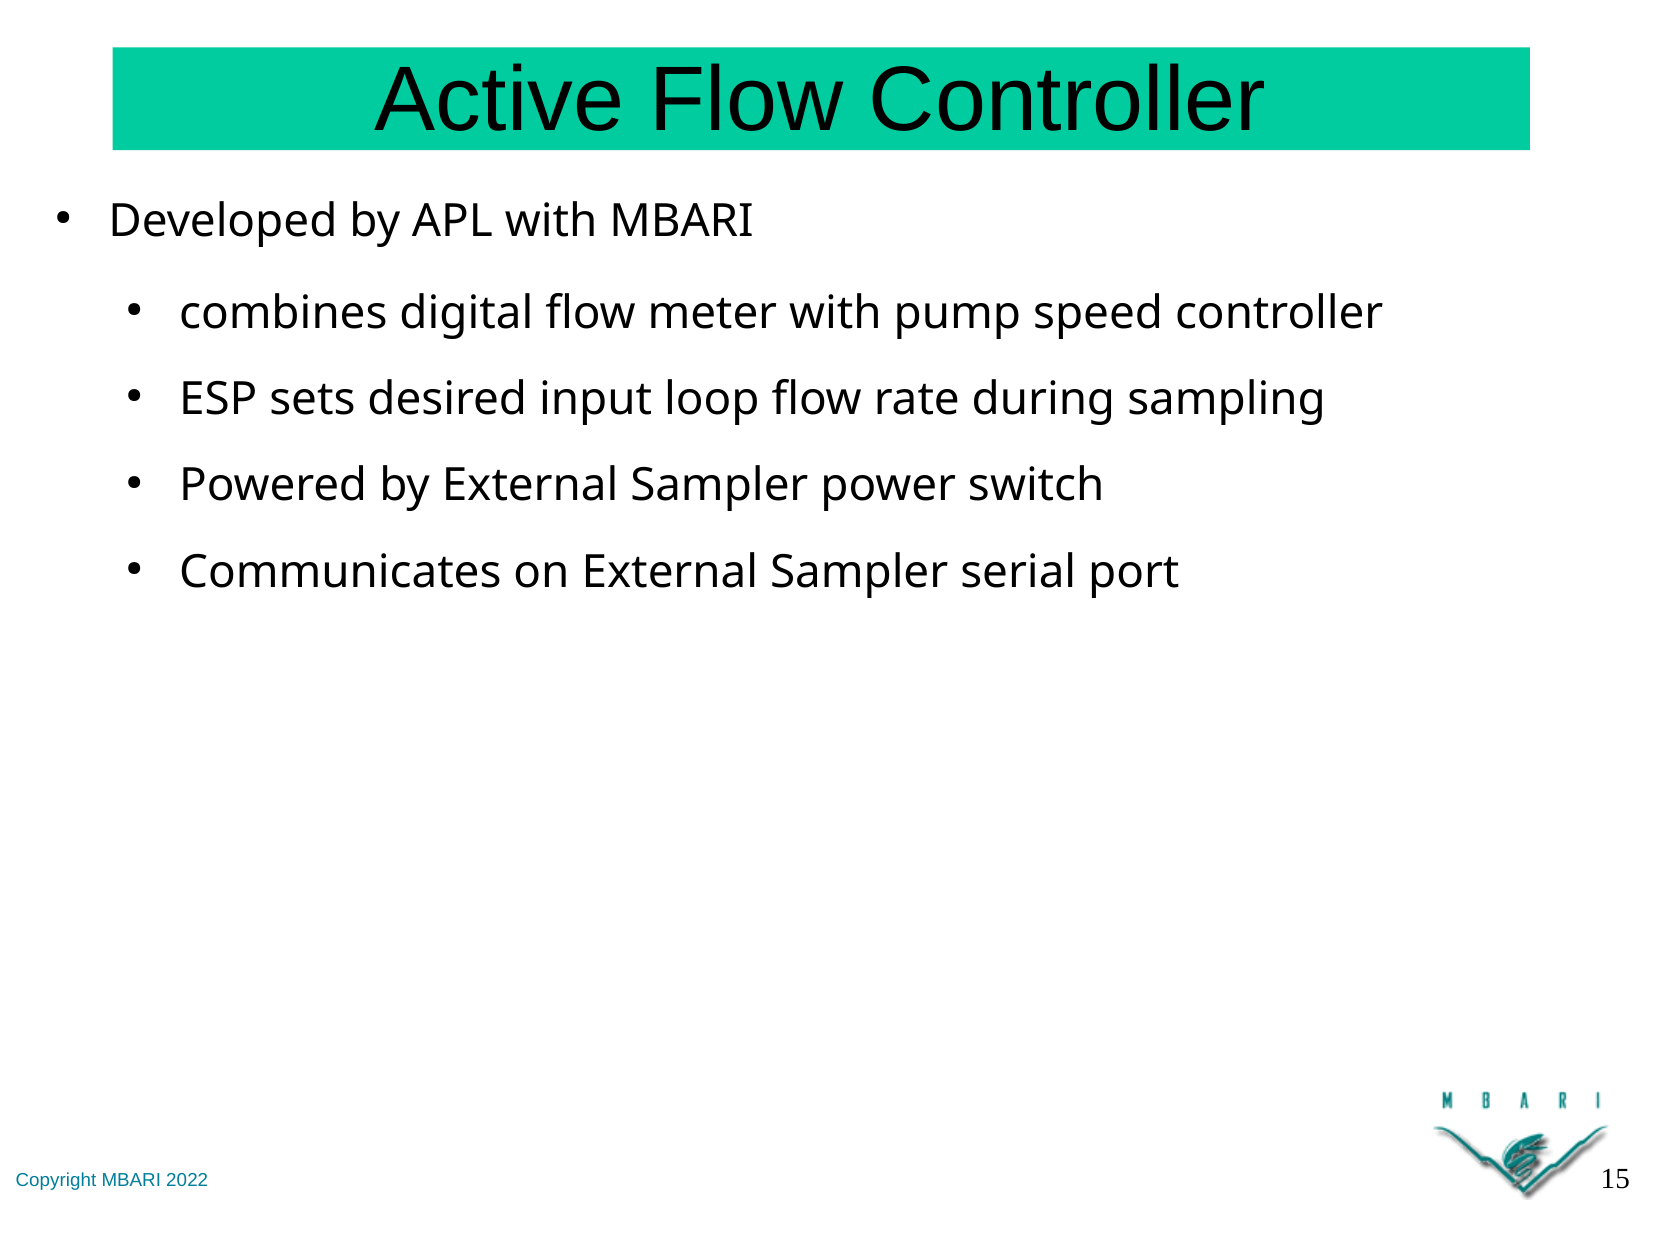

# Active Flow Controller
Developed by APL with MBARI
combines digital flow meter with pump speed controller
ESP sets desired input loop flow rate during sampling
Powered by External Sampler power switch
Communicates on External Sampler serial port